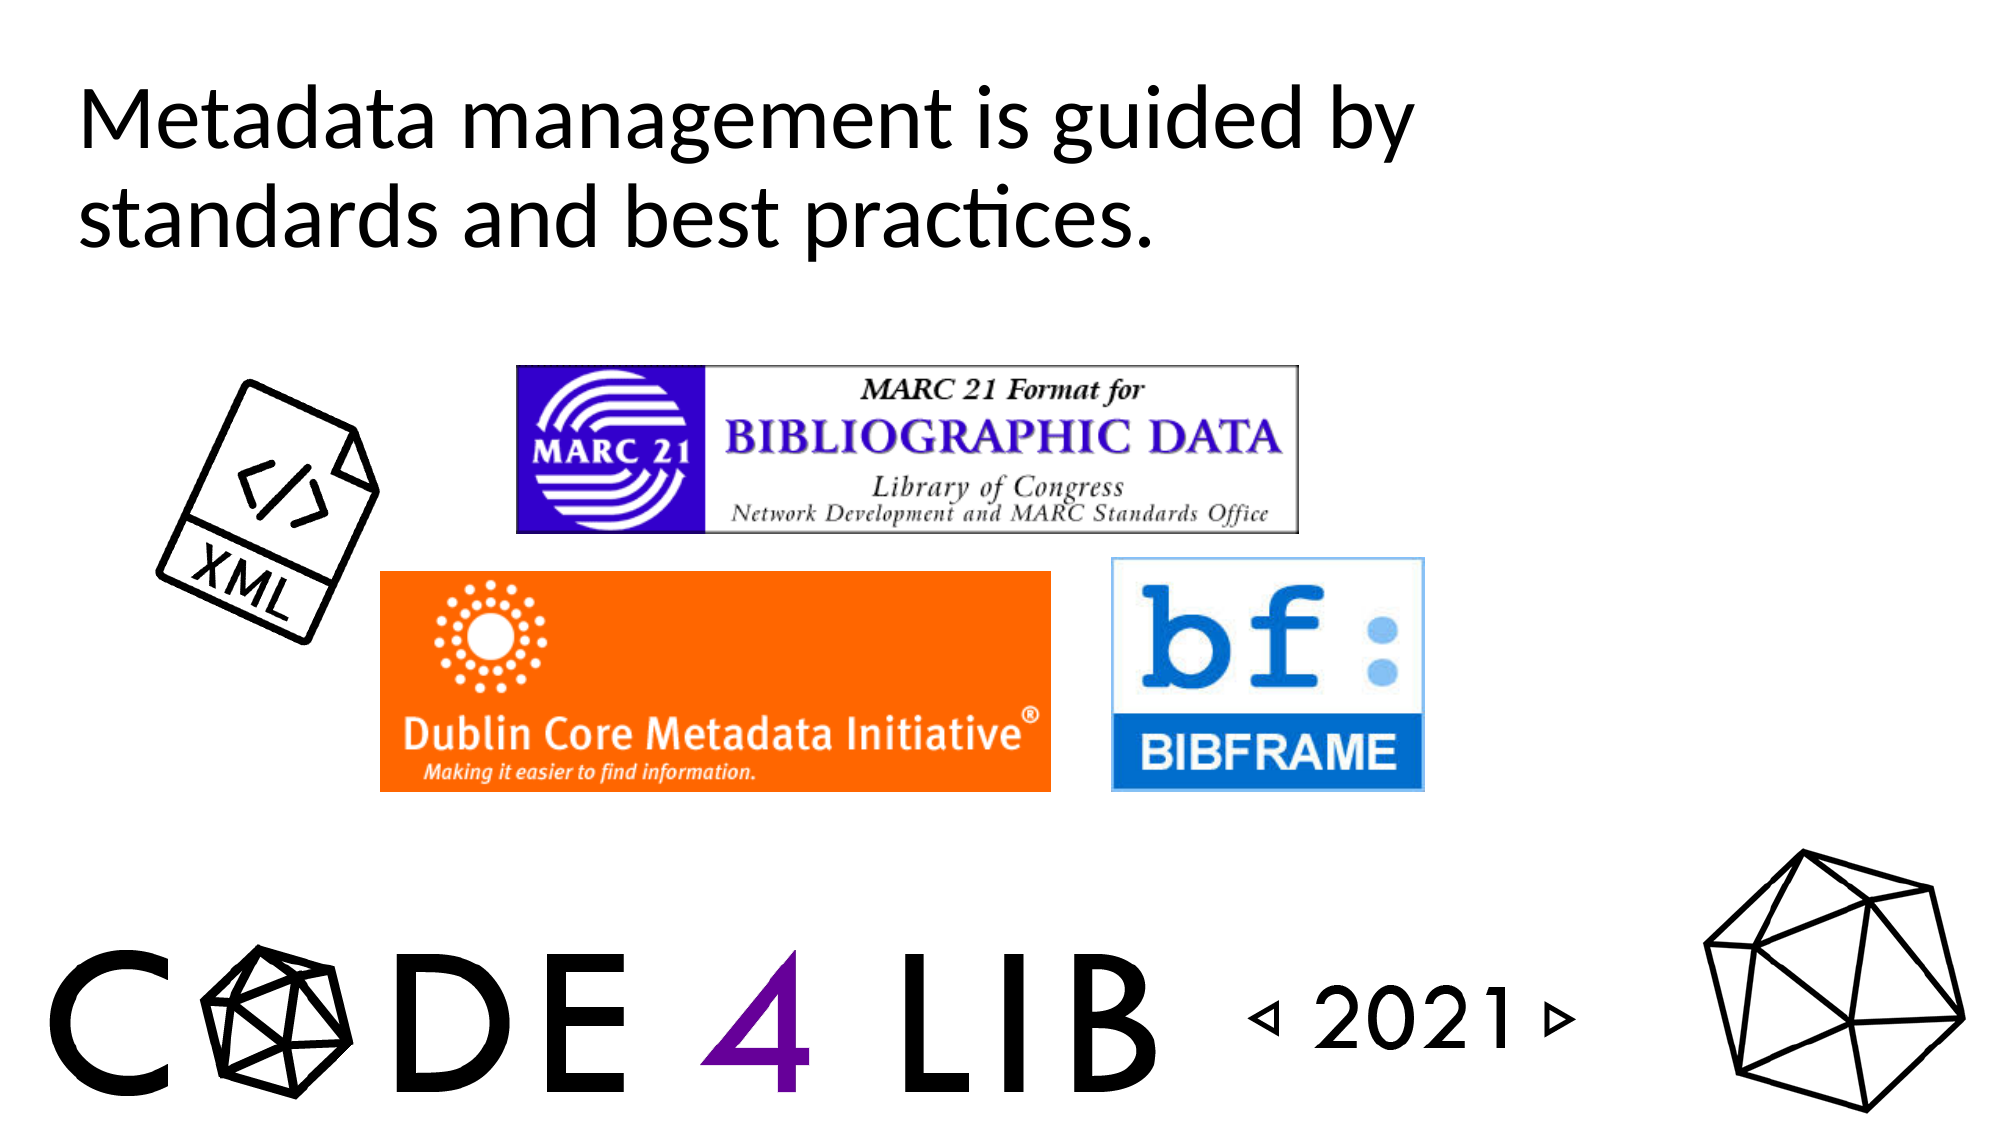

# Metadata management is guided by standards and best practices.